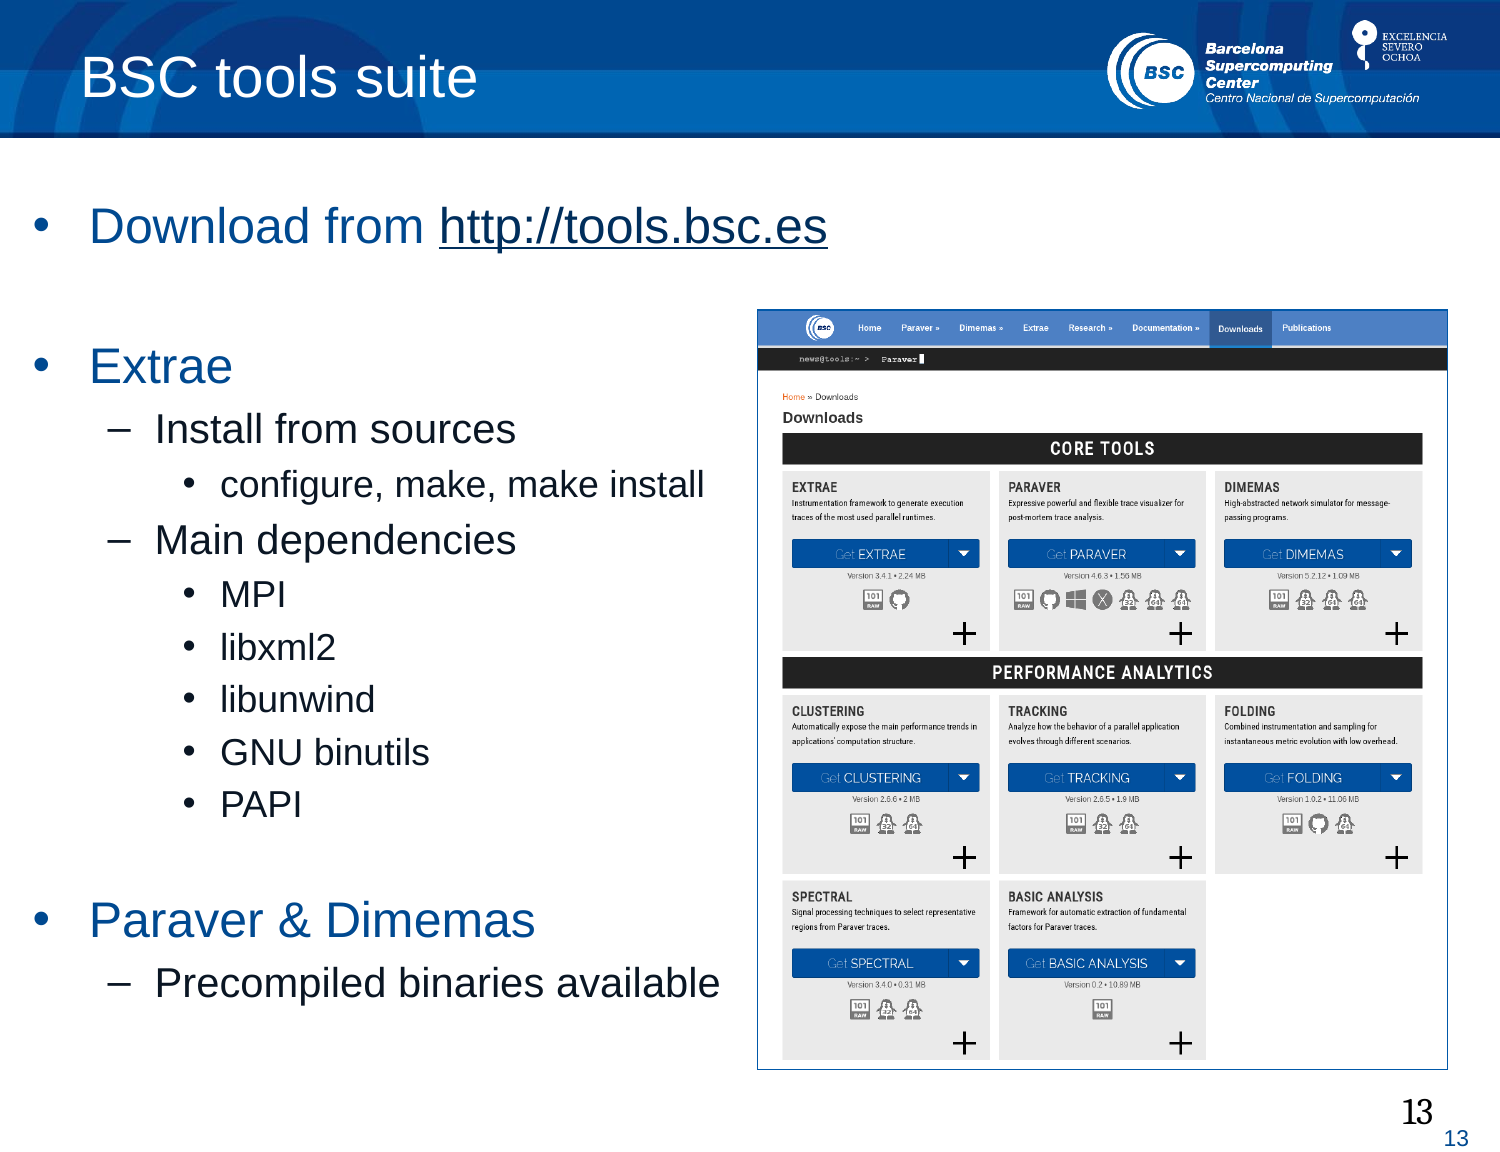

# BSC tools suite
Download from http://tools.bsc.es
Extrae
Install from sources
configure, make, make install
Main dependencies
MPI
libxml2
libunwind
GNU binutils
PAPI
Paraver & Dimemas
Precompiled binaries available